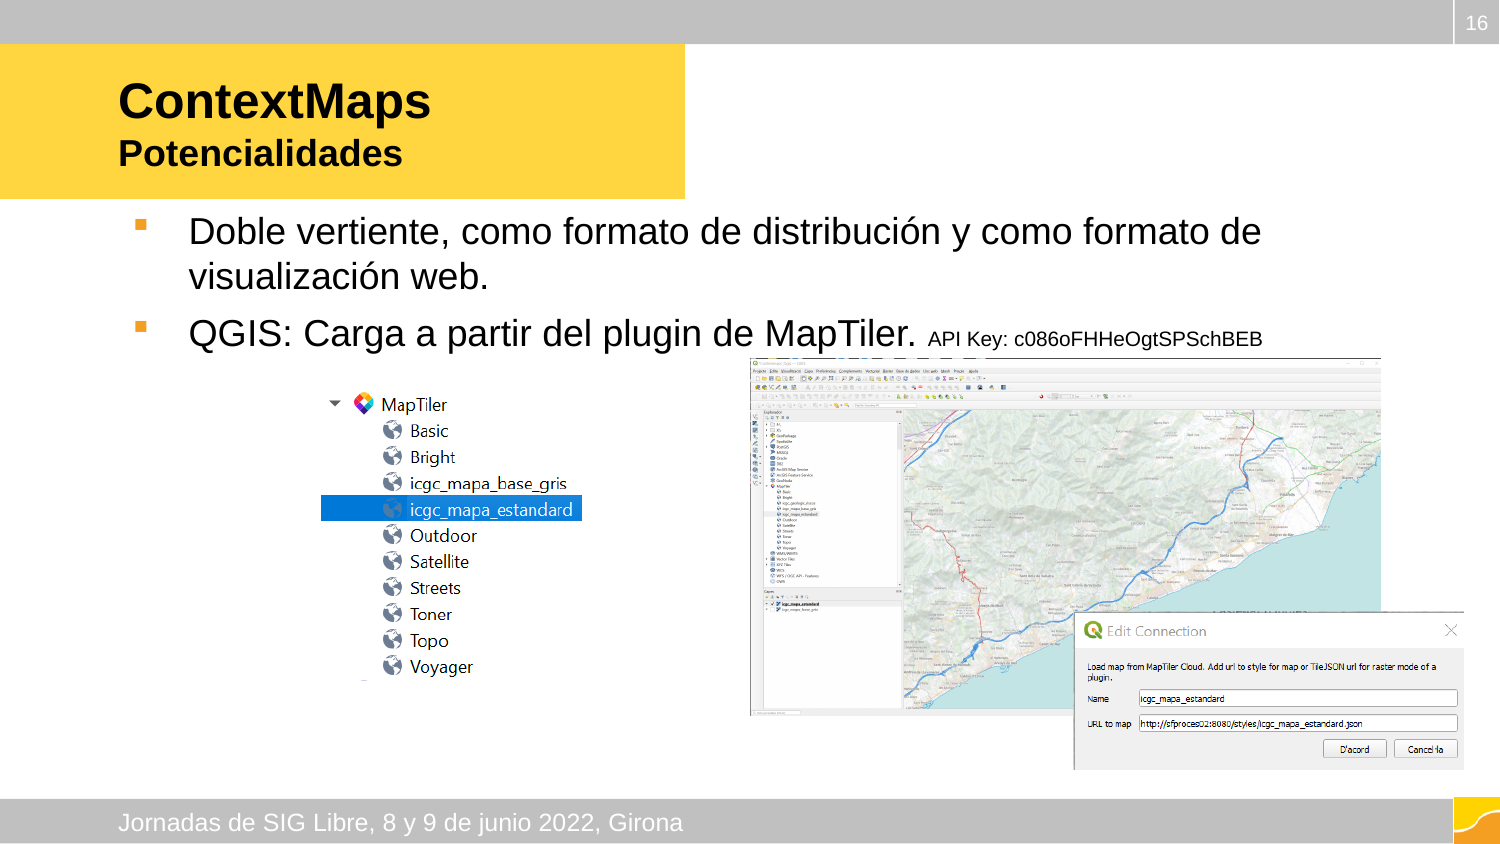

# ContextMaps Potencialidades
Doble vertiente, como formato de distribución y como formato de visualización web.
QGIS: Carga a partir del plugin de MapTiler. API Key: c086oFHHeOgtSPSchBEB
Jornadas de SIG Libre, 8 y 9 de junio 2022, Girona